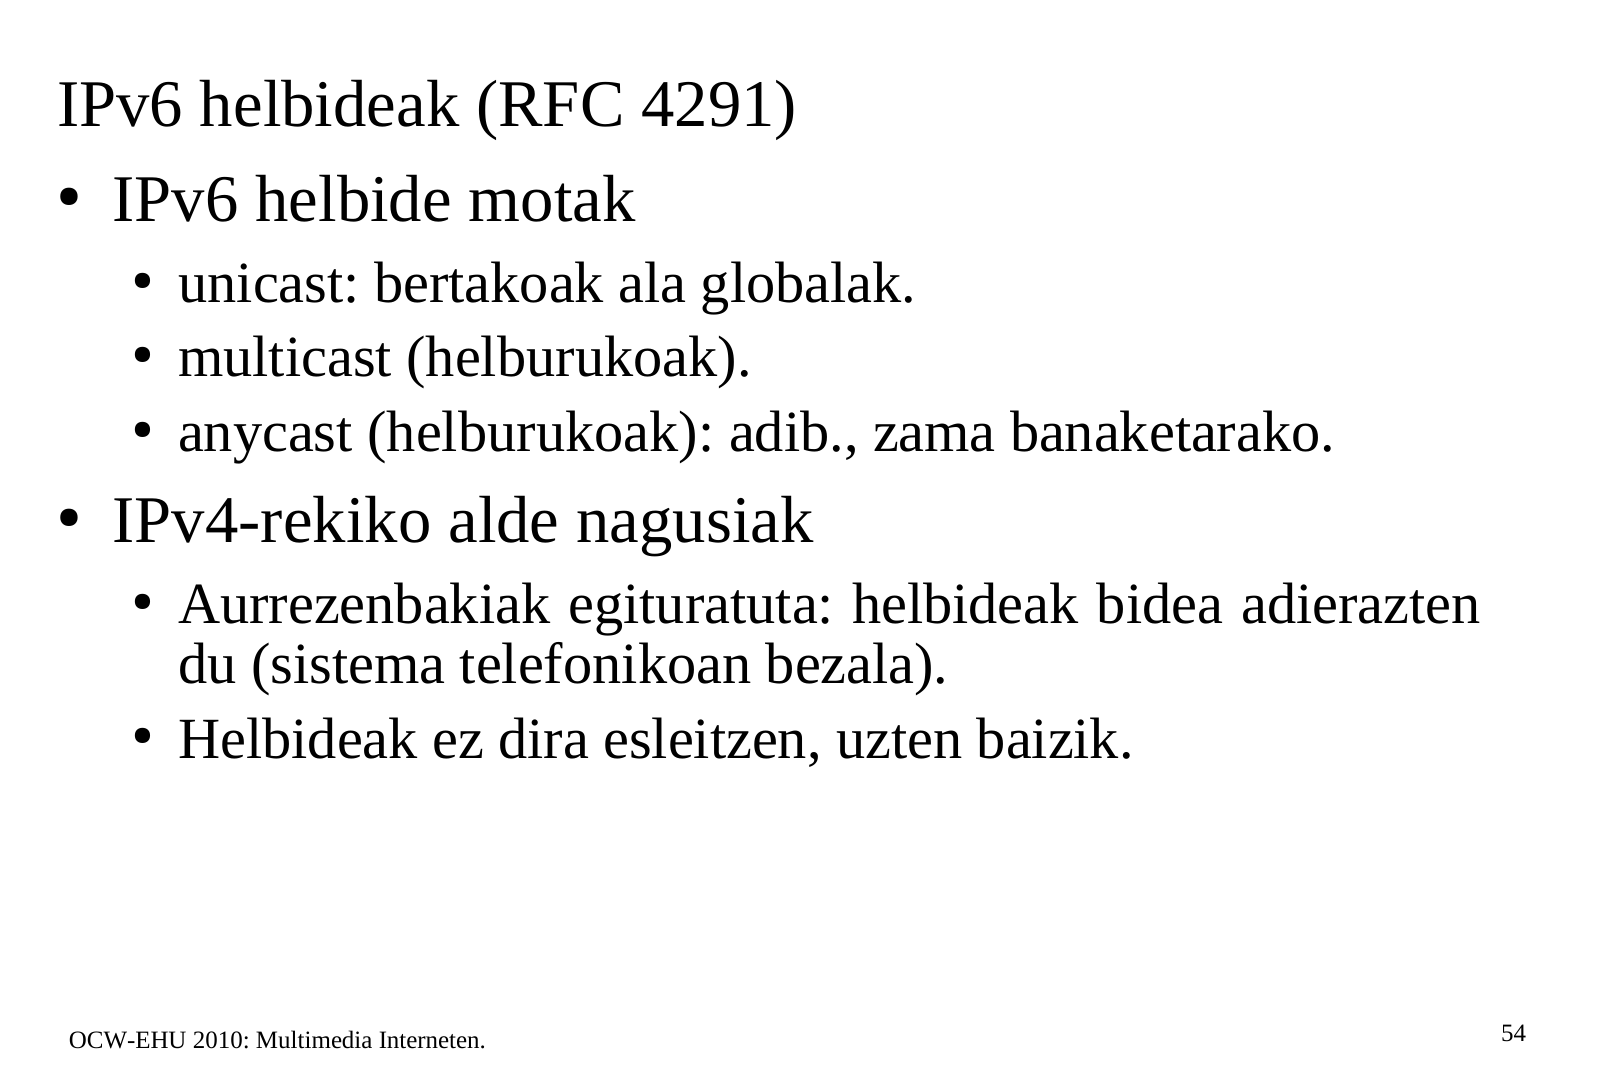

# IPv6 helbideak (RFC 4291)
IPv6 helbide motak
unicast: bertakoak ala globalak.
multicast (helburukoak).
anycast (helburukoak): adib., zama banaketarako.
IPv4-rekiko alde nagusiak
Aurrezenbakiak egituratuta: helbideak bidea adierazten du (sistema telefonikoan bezala).
Helbideak ez dira esleitzen, uzten baizik.
54